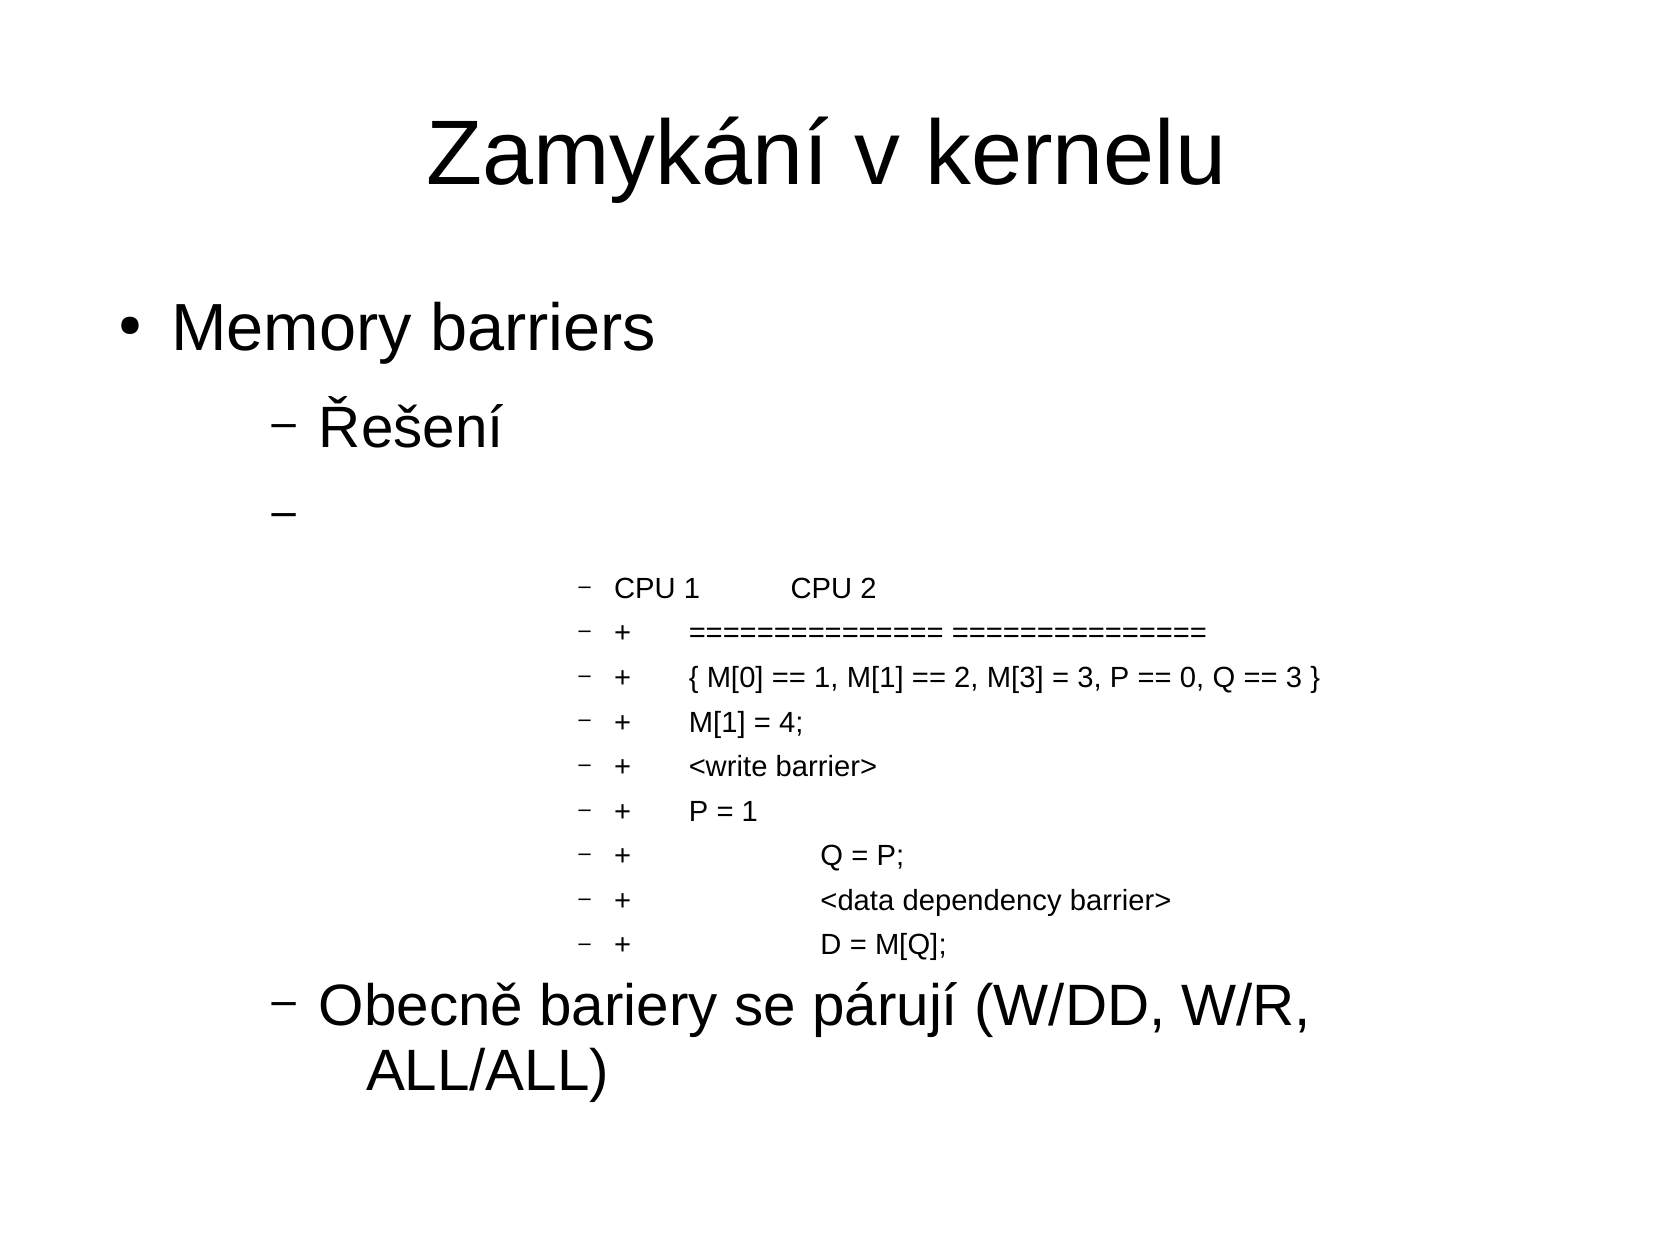

# Zamykání v kernelu
Memory barriers
Řešení
CPU 1 CPU 2
+ =============== ===============
+ { M[0] == 1, M[1] == 2, M[3] = 3, P == 0, Q == 3 }
+ M[1] = 4;
+ <write barrier>
+ P = 1
+ Q = P;
+ <data dependency barrier>
+ D = M[Q];
Obecně bariery se párují (W/DD, W/R, ALL/ALL)